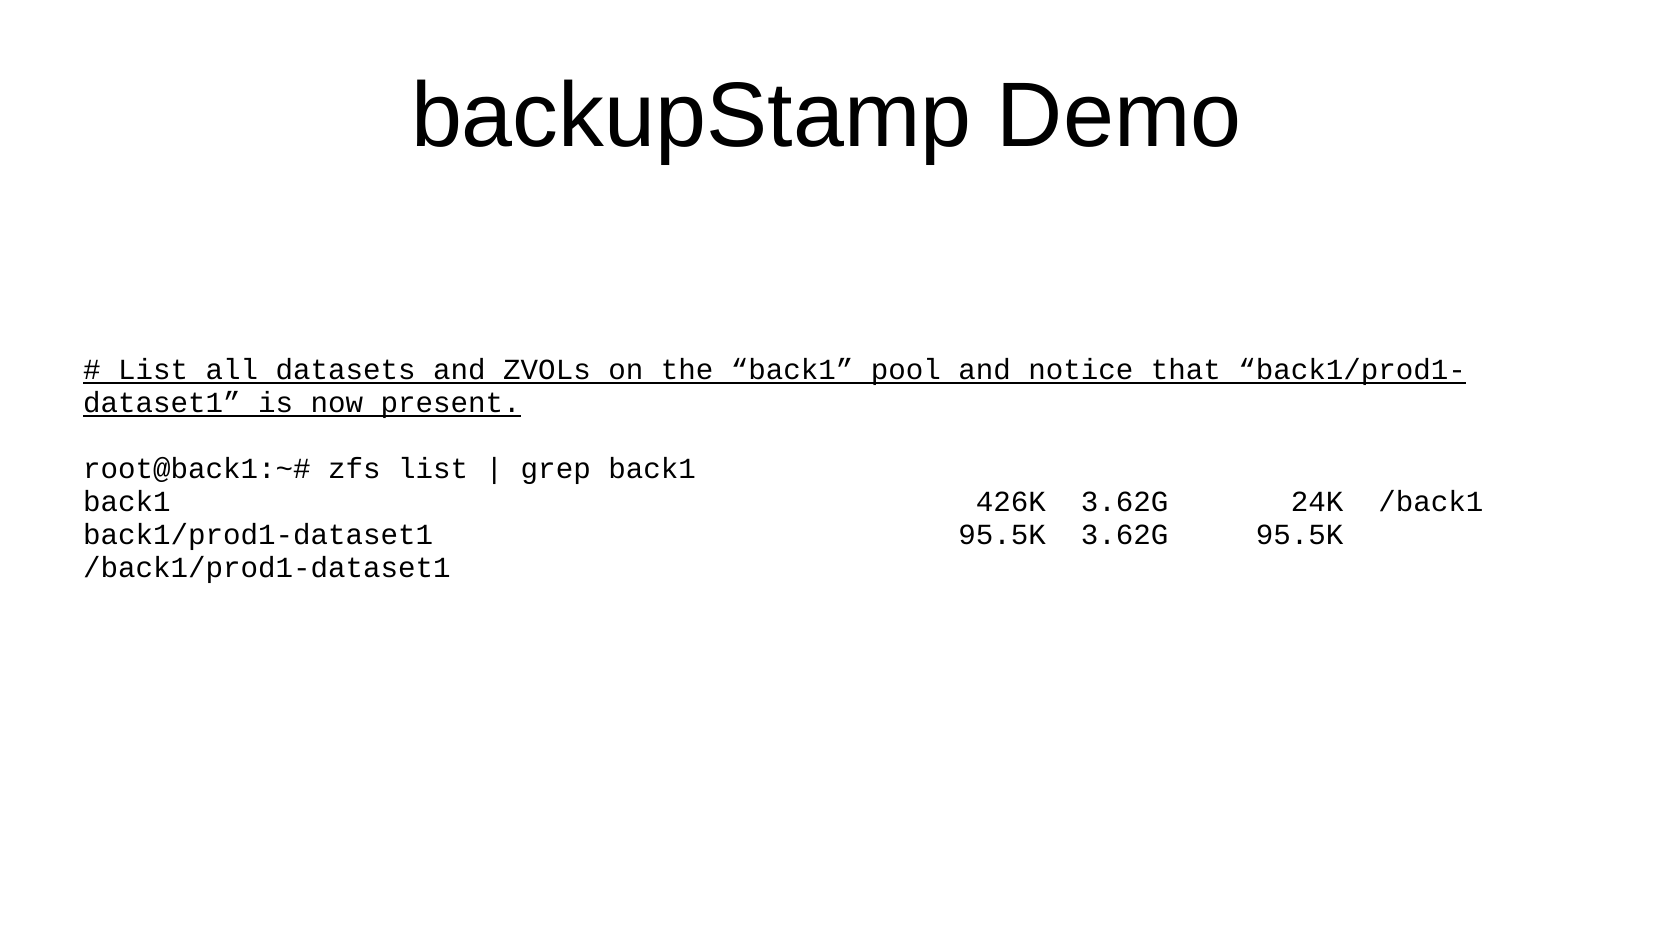

# backupStamp Demo
# List all datasets and ZVOLs on the “back1” pool and notice that “back1/prod1-dataset1” is now present.
root@back1:~# zfs list | grep back1
back1 426K 3.62G 24K /back1
back1/prod1-dataset1 95.5K 3.62G 95.5K /back1/prod1-dataset1